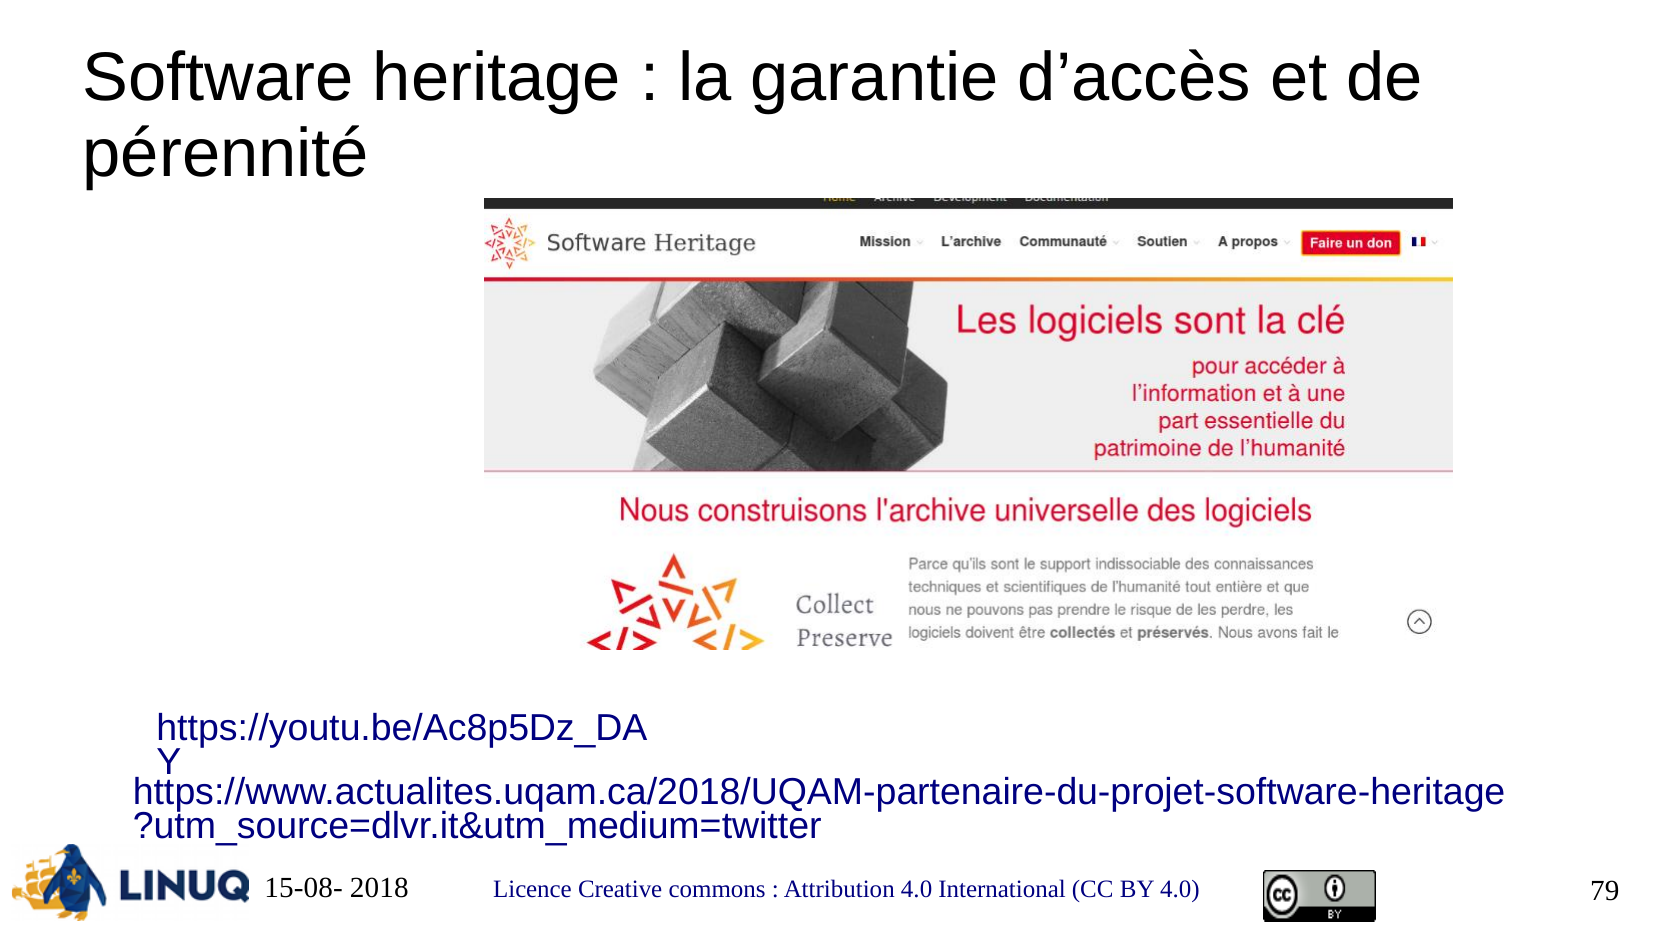

# Software heritage : la garantie d’accès et de pérennité
https://youtu.be/Ac8p5Dz_DAY
https://www.actualites.uqam.ca/2018/UQAM-partenaire-du-projet-software-heritage?utm_source=dlvr.it&utm_medium=twitter
15-08- 2018
79